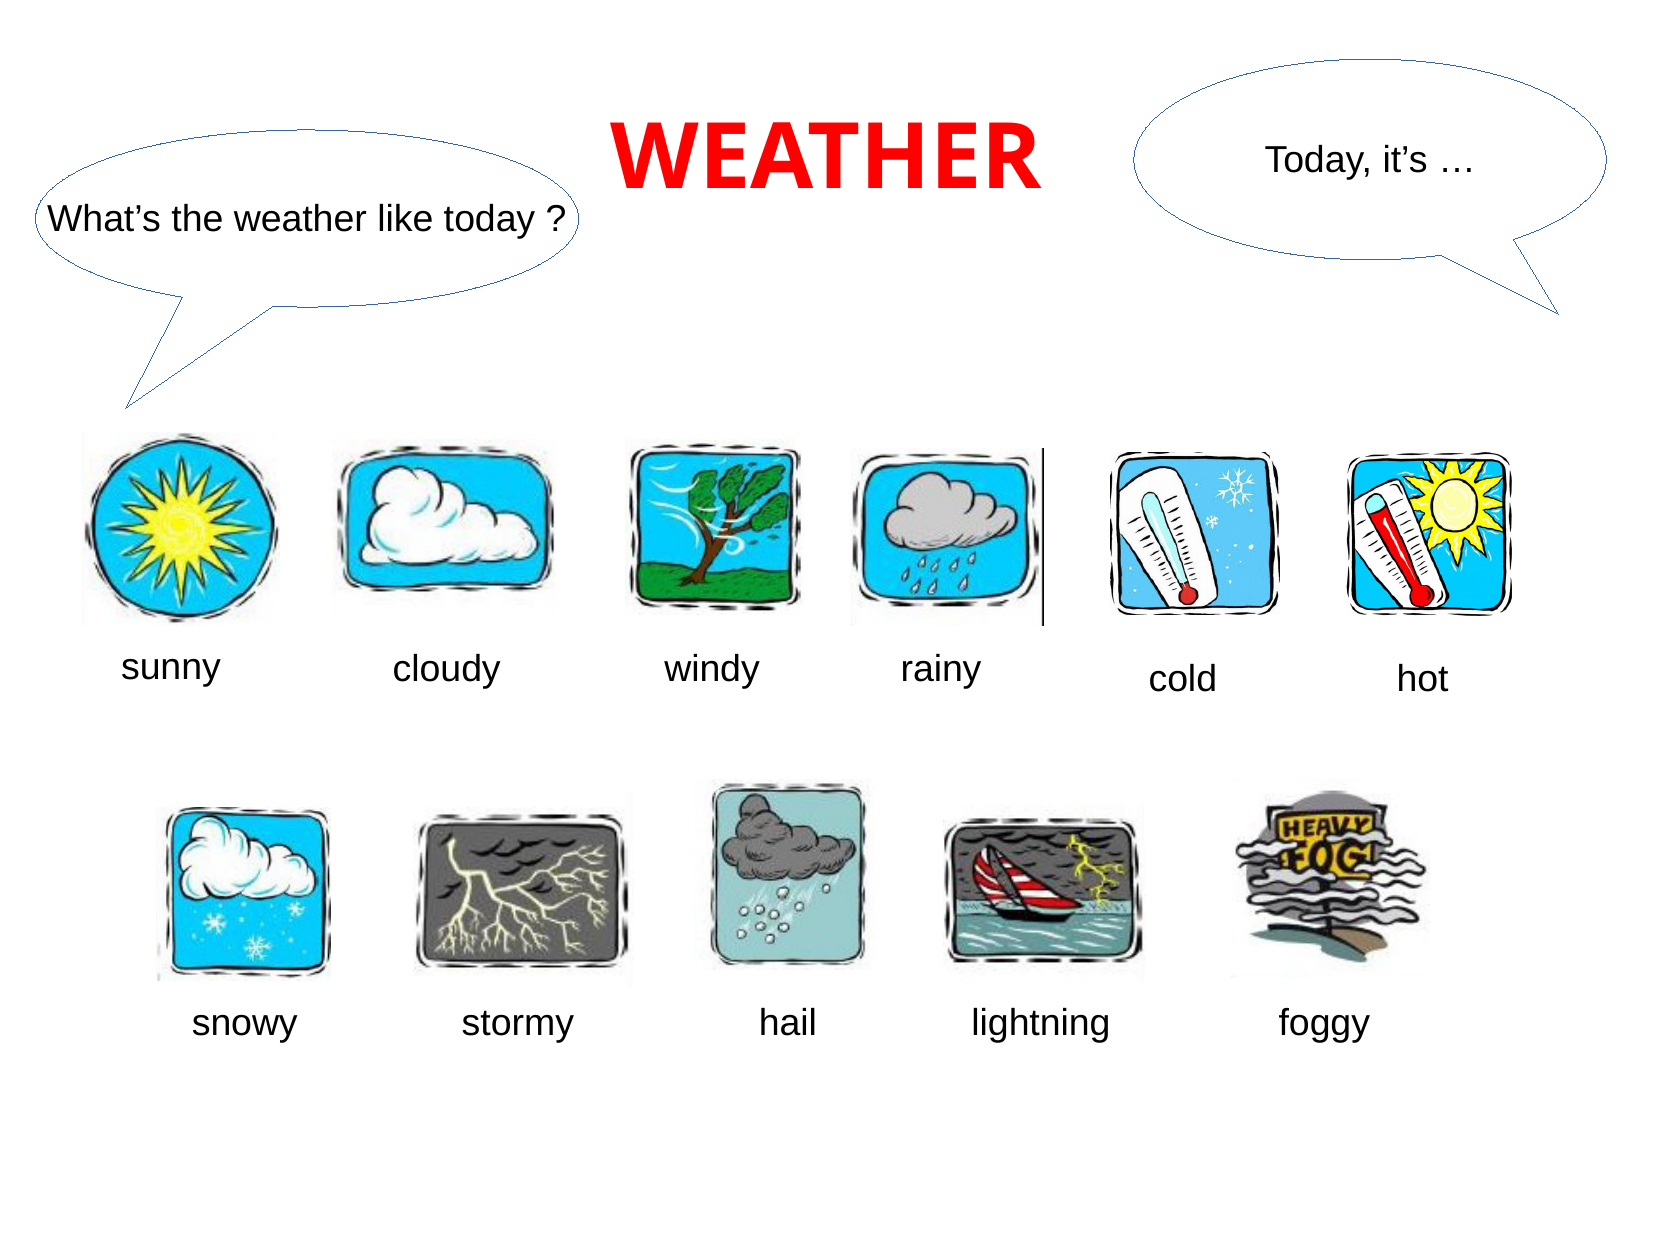

# WEATHER
Today, it’s …
What’s the weather like today ?
sunny
cloudy
windy
rainy
cold
hot
snowy
stormy
hail
lightning
foggy